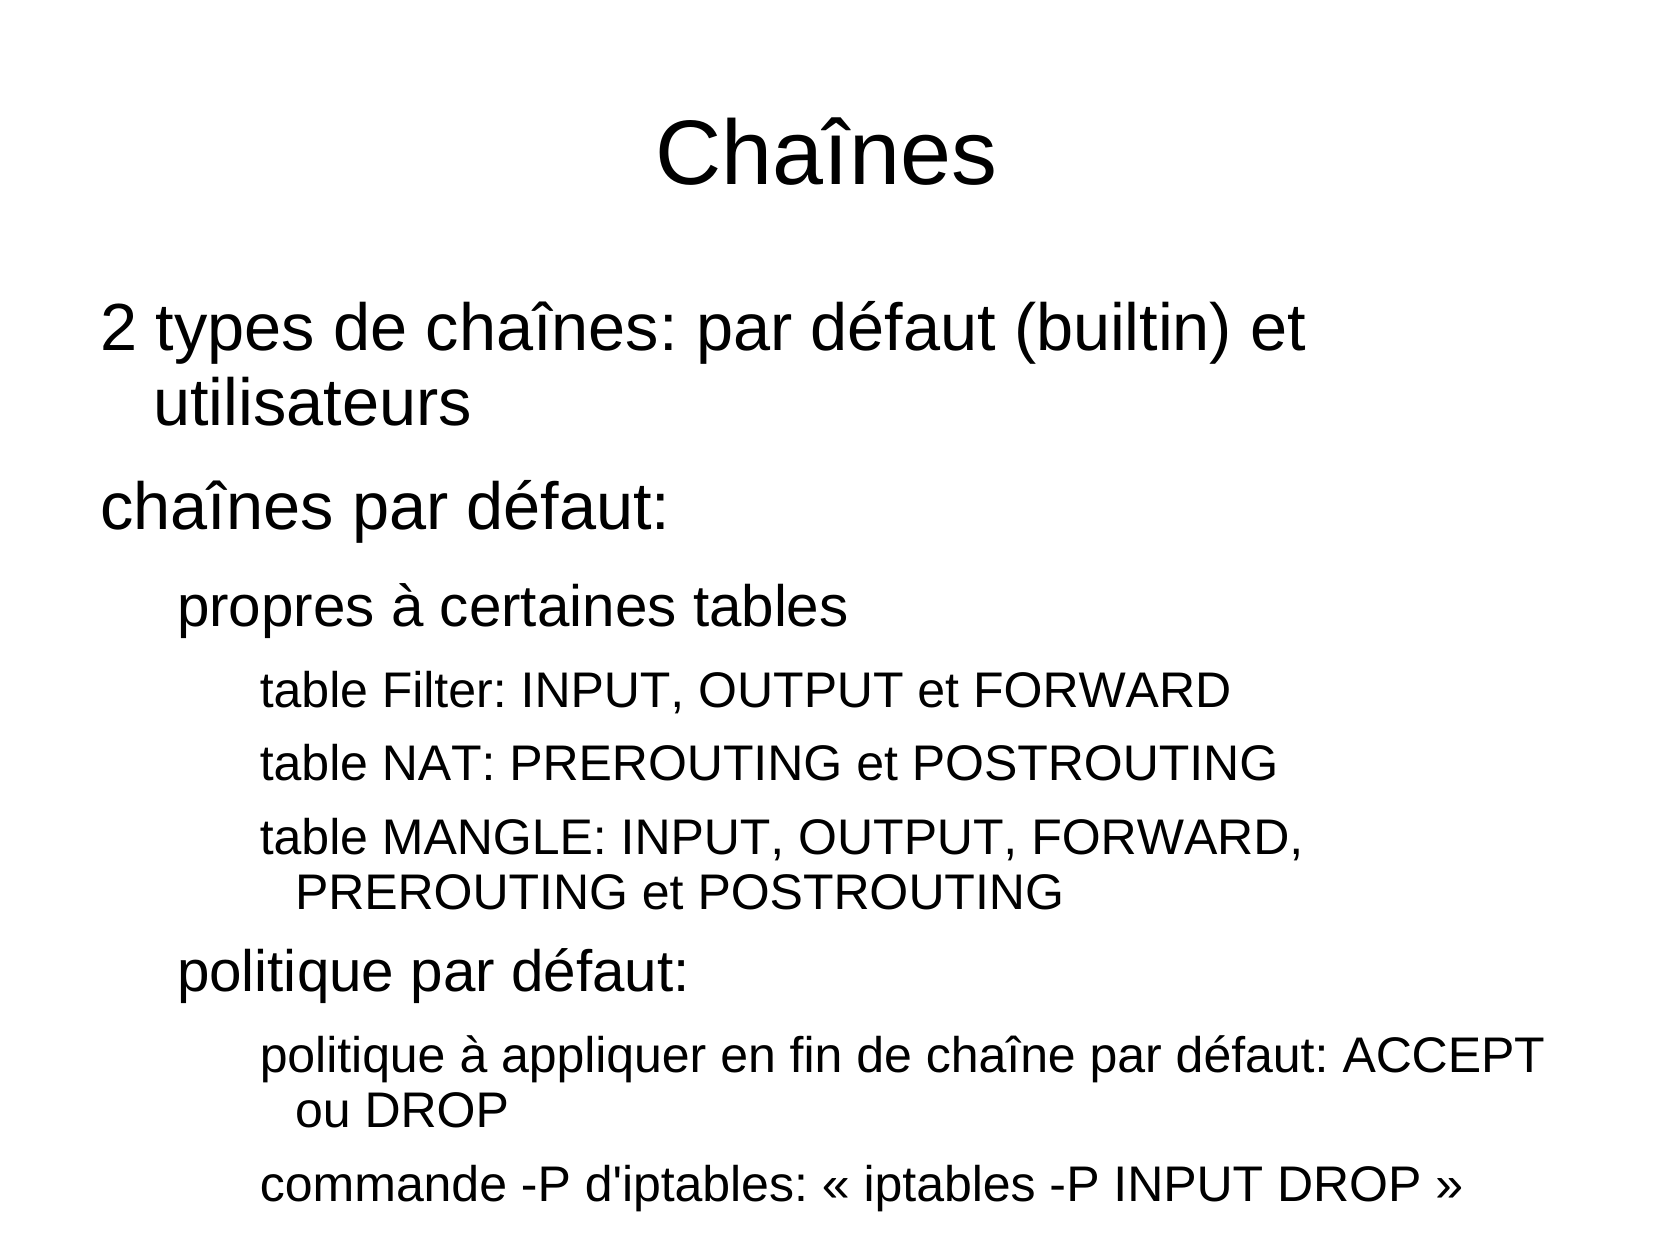

# Chaînes
2 types de chaînes: par défaut (builtin) et utilisateurs
chaînes par défaut:
propres à certaines tables
table Filter: INPUT, OUTPUT et FORWARD
table NAT: PREROUTING et POSTROUTING
table MANGLE: INPUT, OUTPUT, FORWARD, PREROUTING et POSTROUTING
politique par défaut:
politique à appliquer en fin de chaîne par défaut: ACCEPT ou DROP
commande -P d'iptables: « iptables -P INPUT DROP »